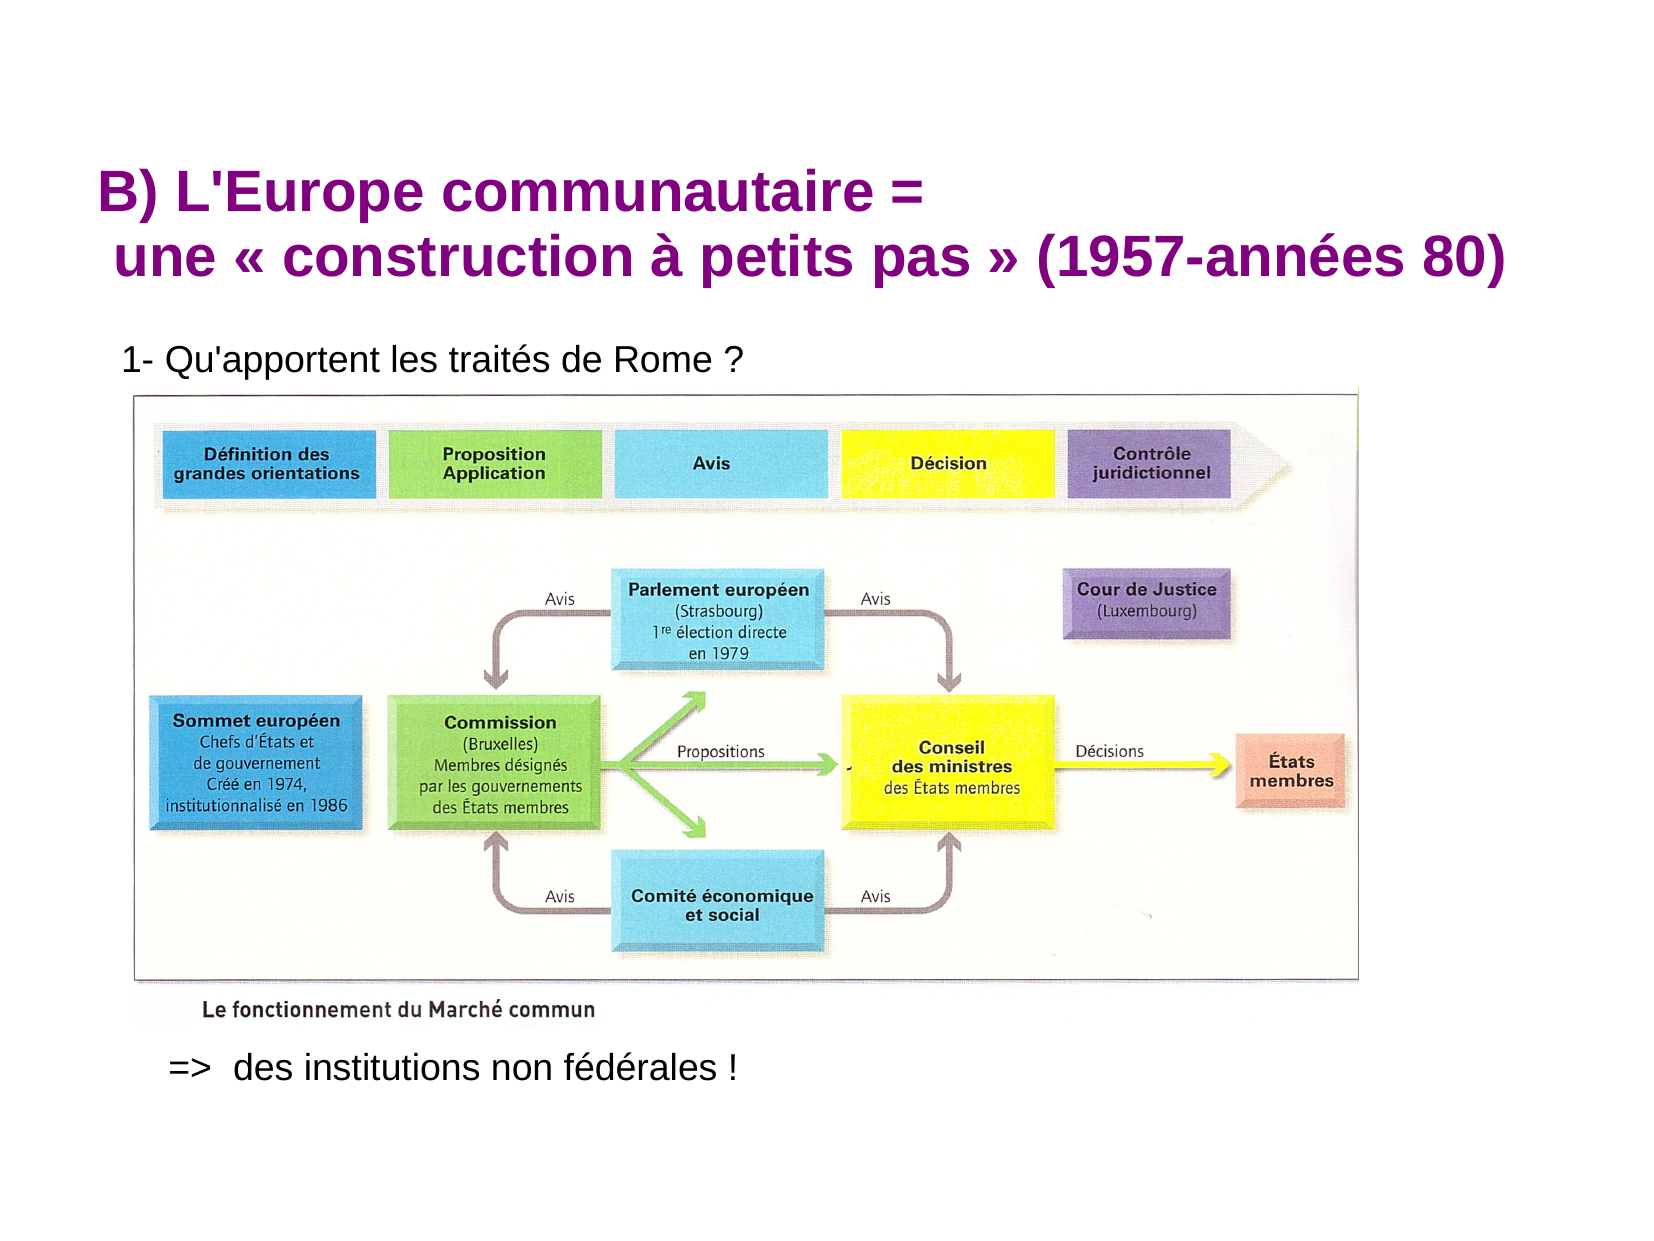

B) L'Europe communautaire =
 une « construction à petits pas » (1957-années 80)
1- Qu'apportent les traités de Rome ?
=> des institutions non fédérales !